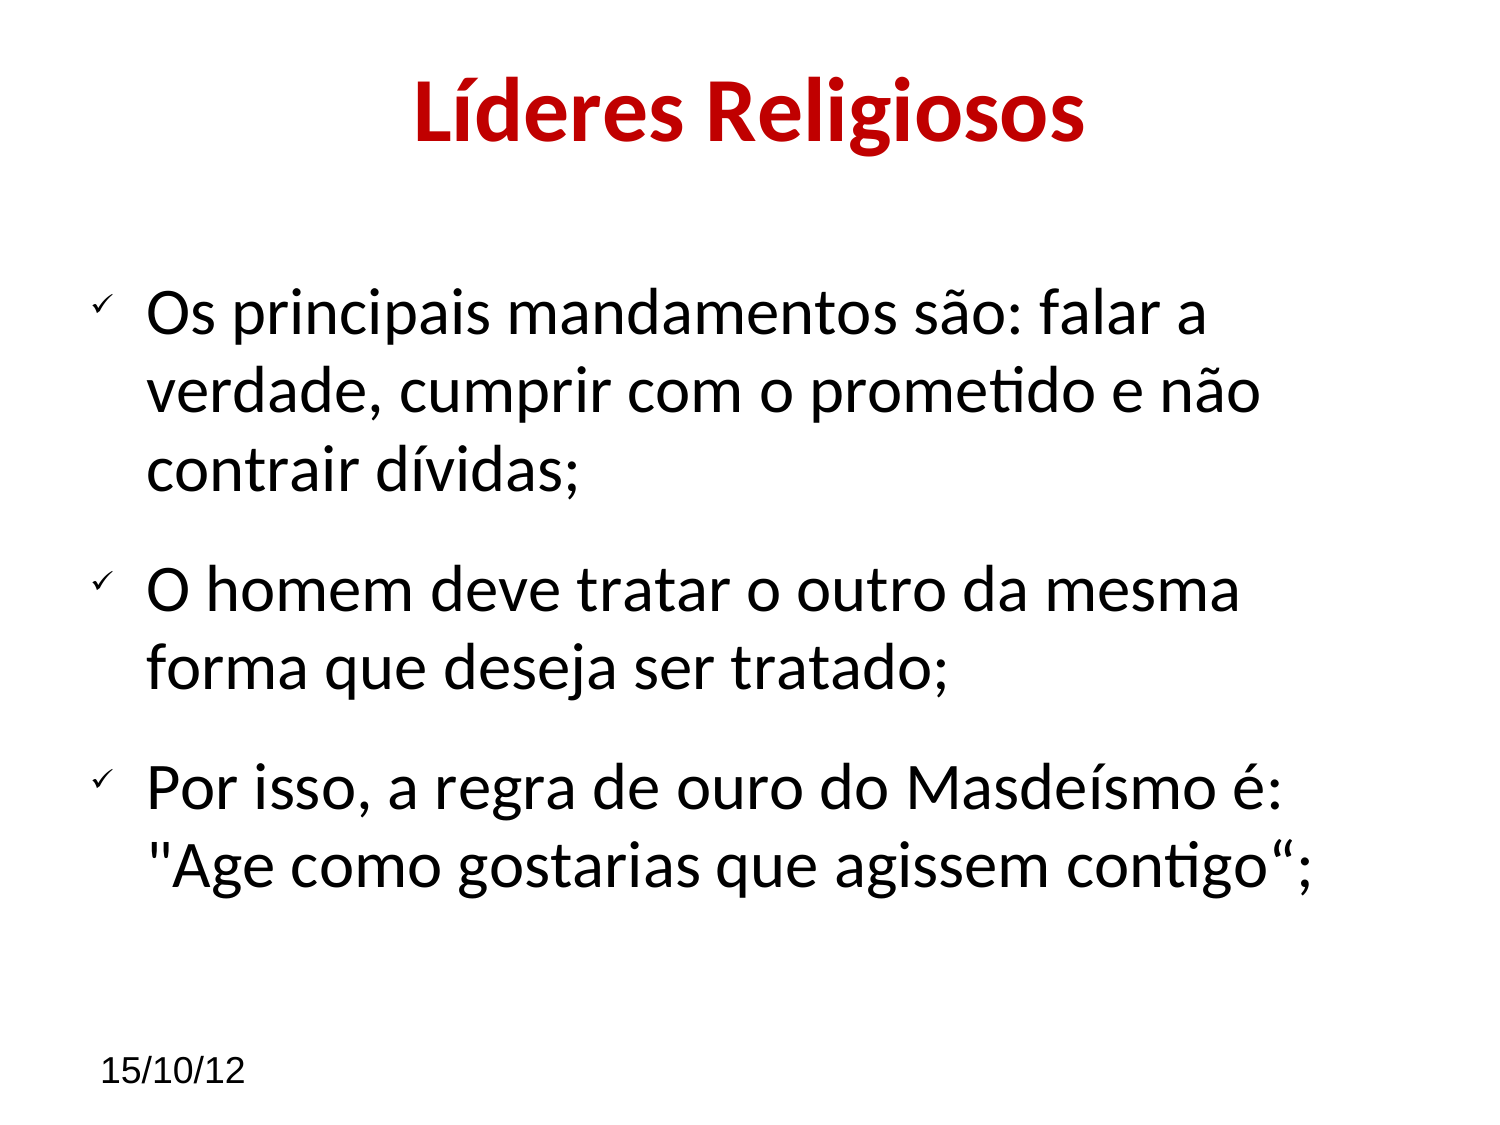

# Líderes Religiosos
Os principais mandamentos são: falar a verdade, cumprir com o prometido e não contrair dívidas;
O homem deve tratar o outro da mesma forma que deseja ser tratado;
Por isso, a regra de ouro do Masdeísmo é: "Age como gostarias que agissem contigo“;